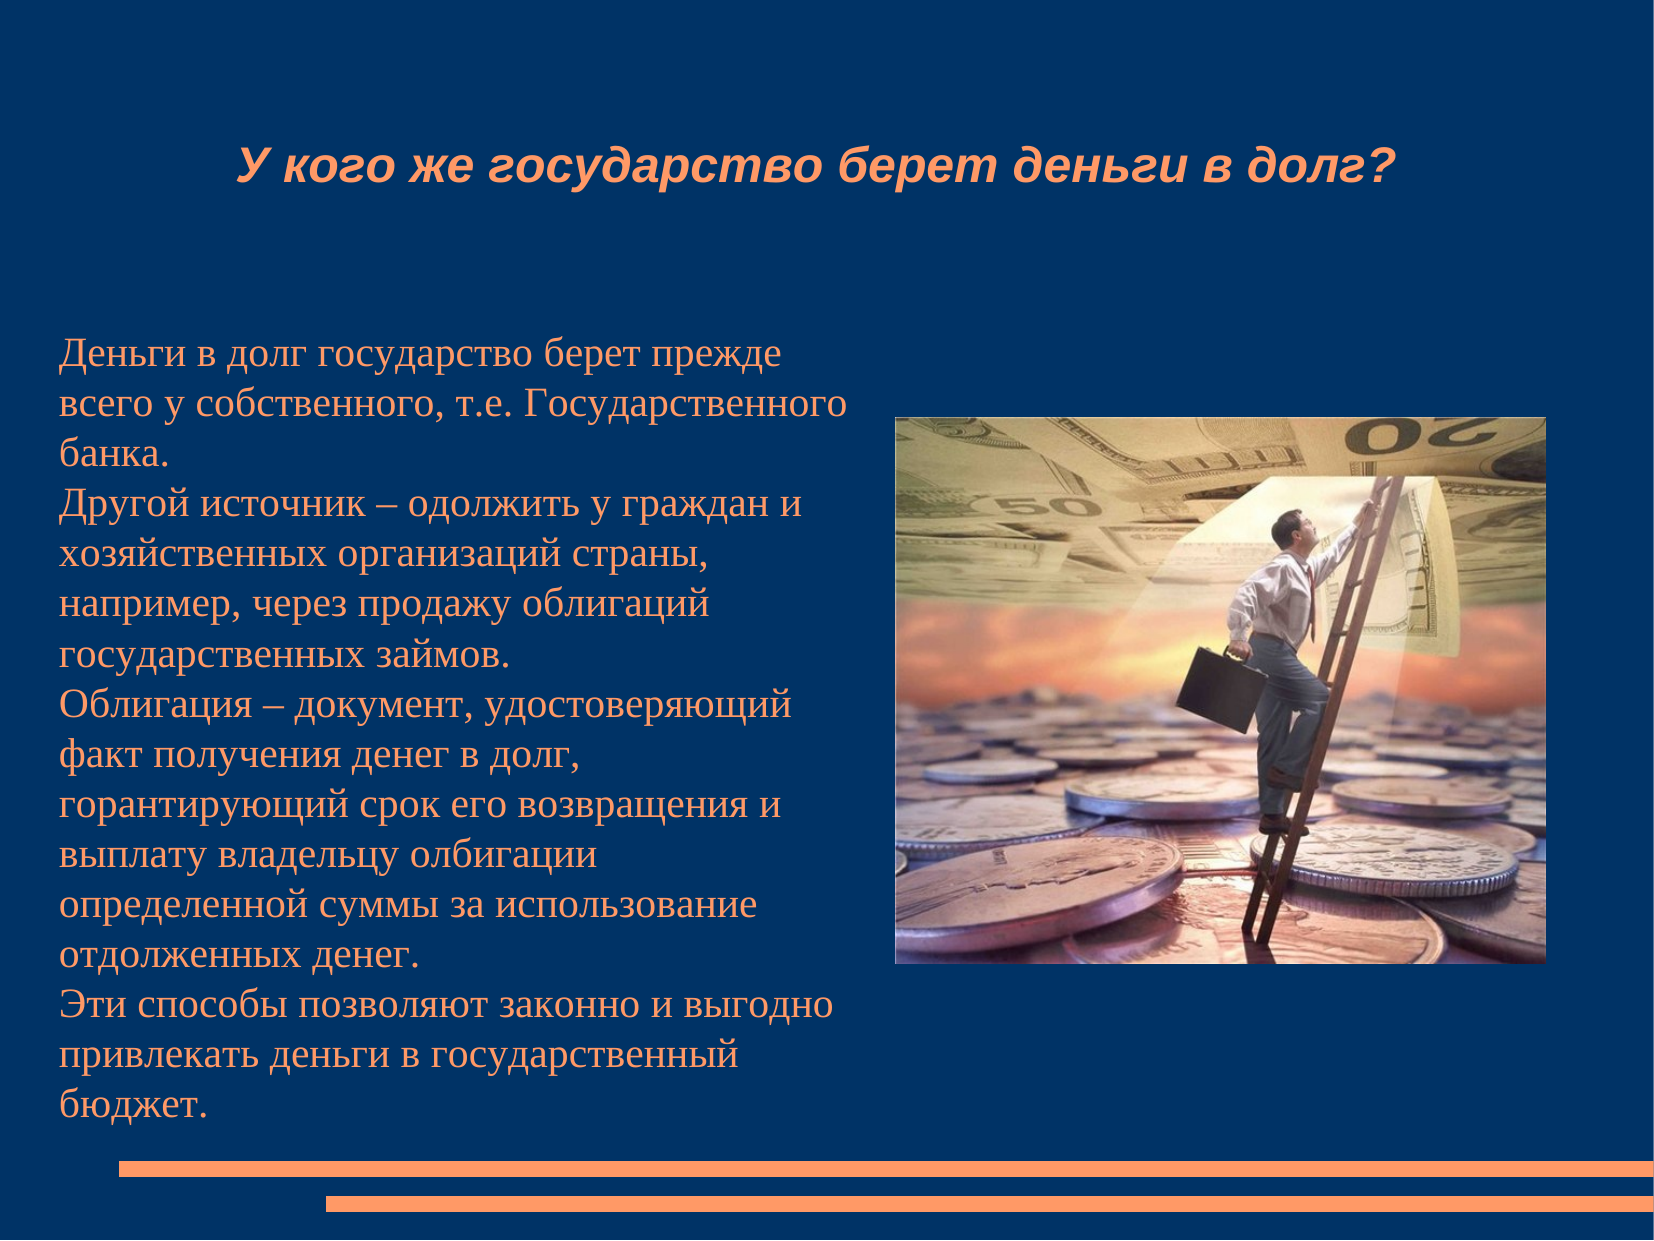

# У кого же государство берет деньги в долг?
Деньги в долг государство берет прежде всего у собственного, т.е. Государственного банка.
Другой источник – одолжить у граждан и хозяйственных организаций страны, например, через продажу облигаций государственных займов.
Облигация – документ, удостоверяющий факт получения денег в долг, горантирующий срок его возвращения и выплату владельцу олбигации определенной суммы за использование отдолженных денег.
Эти способы позволяют законно и выгодно привлекать деньги в государственный бюджет.